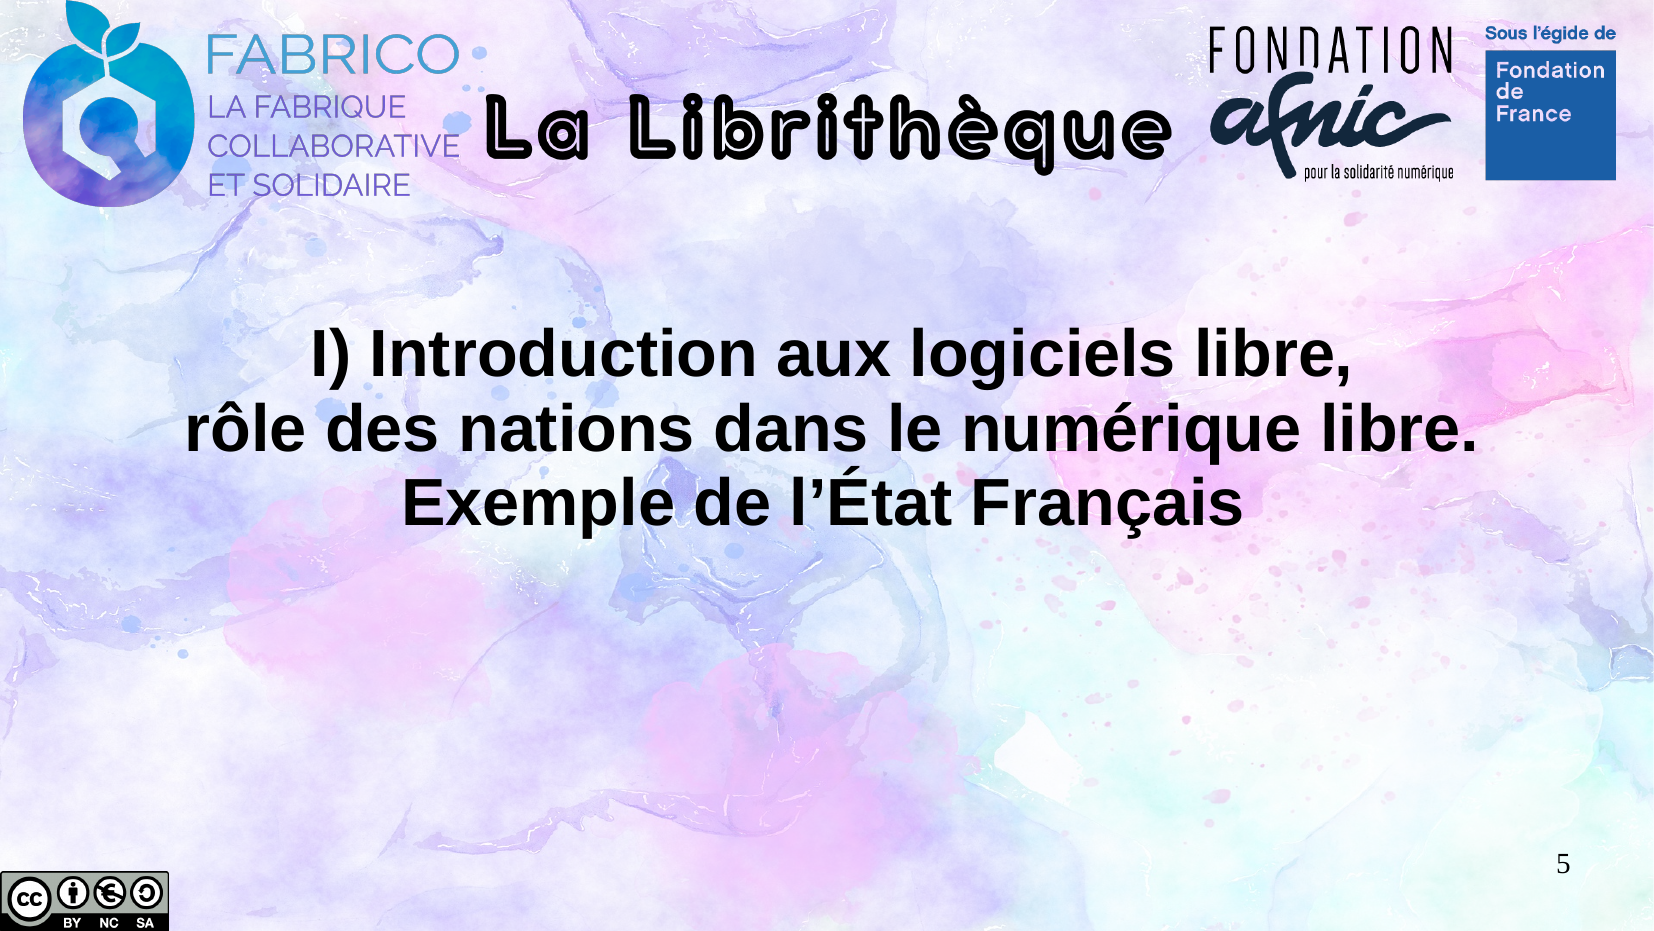

# I) Introduction aux logiciels libre,
rôle des nations dans le numérique libre.
Exemple de l’État Français
5